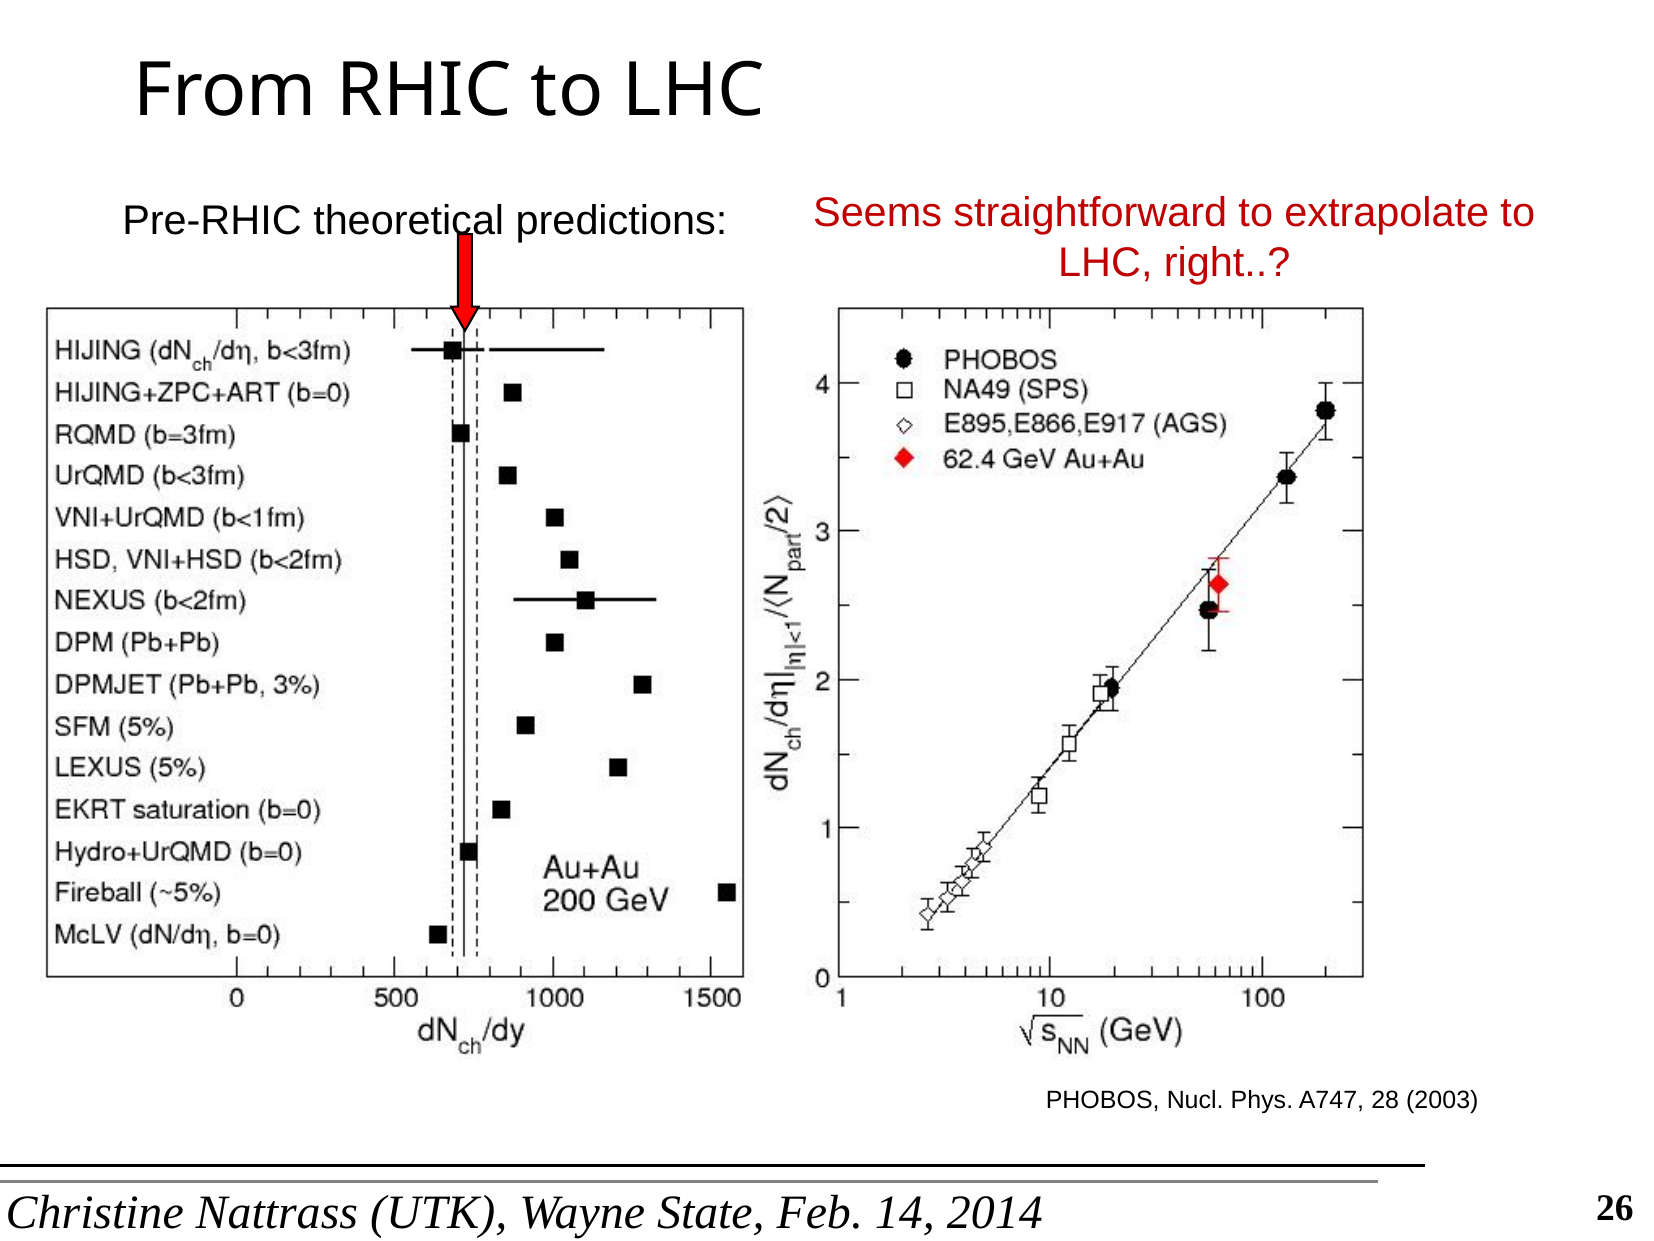

# From RHIC to LHC
Seems straightforward to extrapolate to LHC, right..?
Pre-RHIC theoretical predictions:
PHOBOS, Nucl. Phys. A747, 28 (2003)